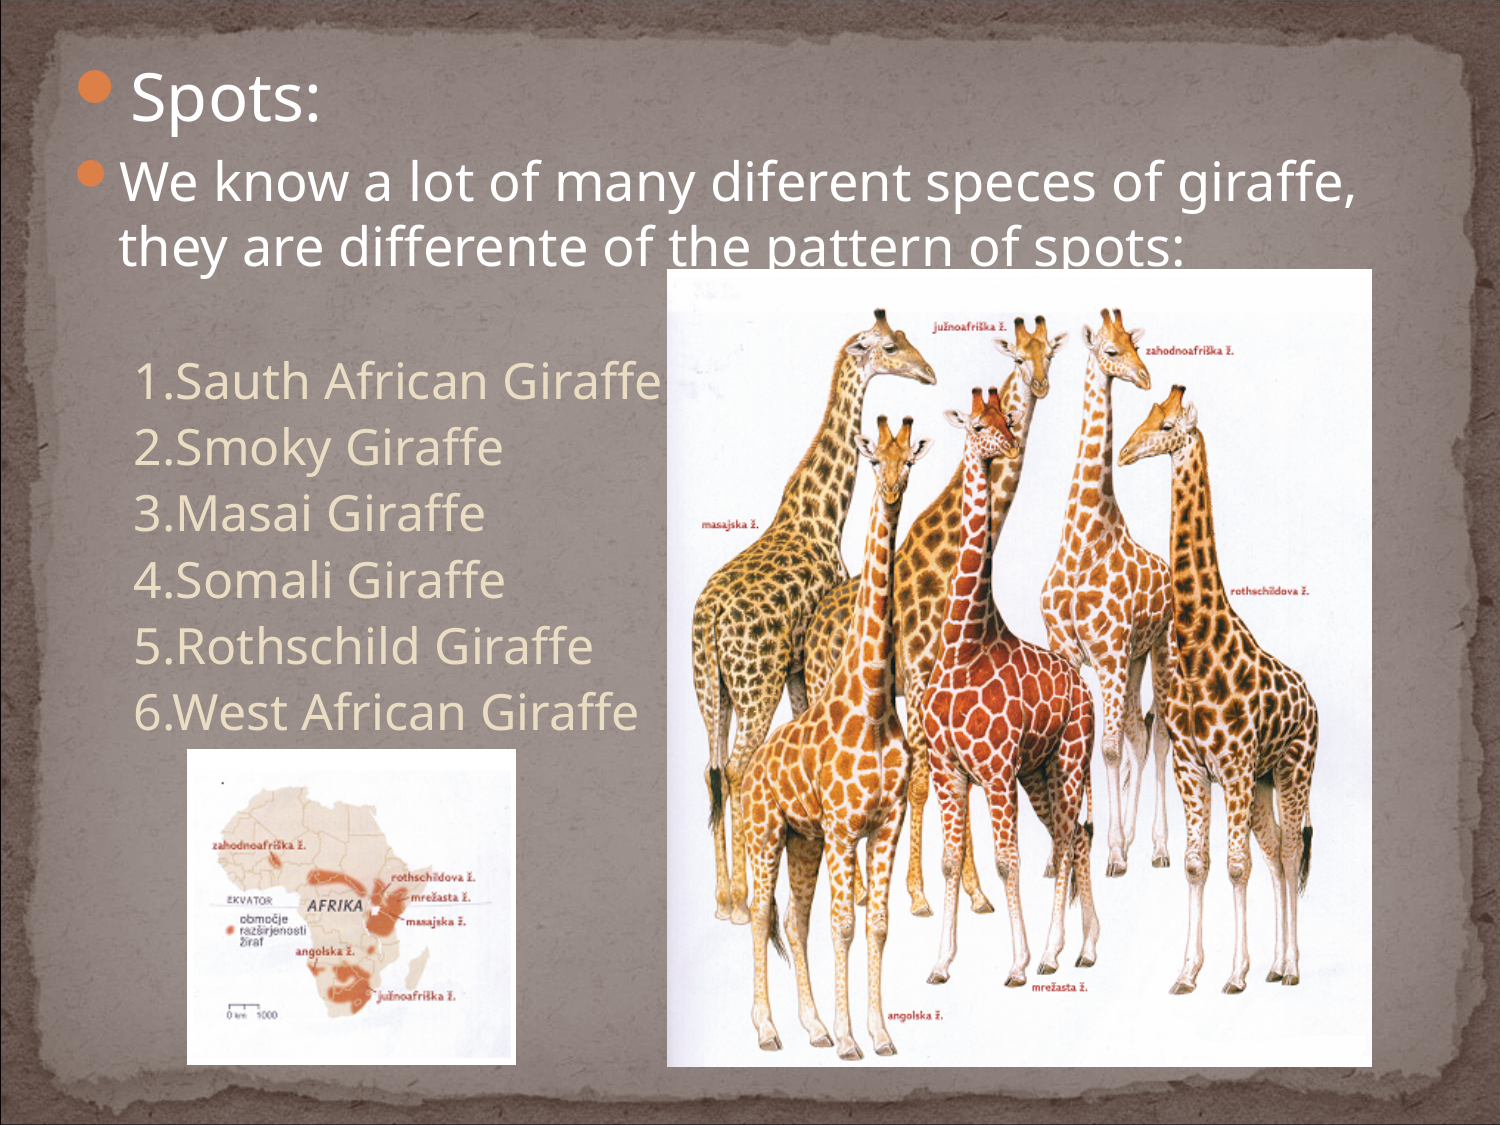

# Spots:
We know a lot of many diferent speces of giraffe, they are differente of the pattern of spots:
1.Sauth African Giraffe
2.Smoky Giraffe
3.Masai Giraffe
4.Somali Giraffe
5.Rothschild Giraffe
6.West African Giraffe